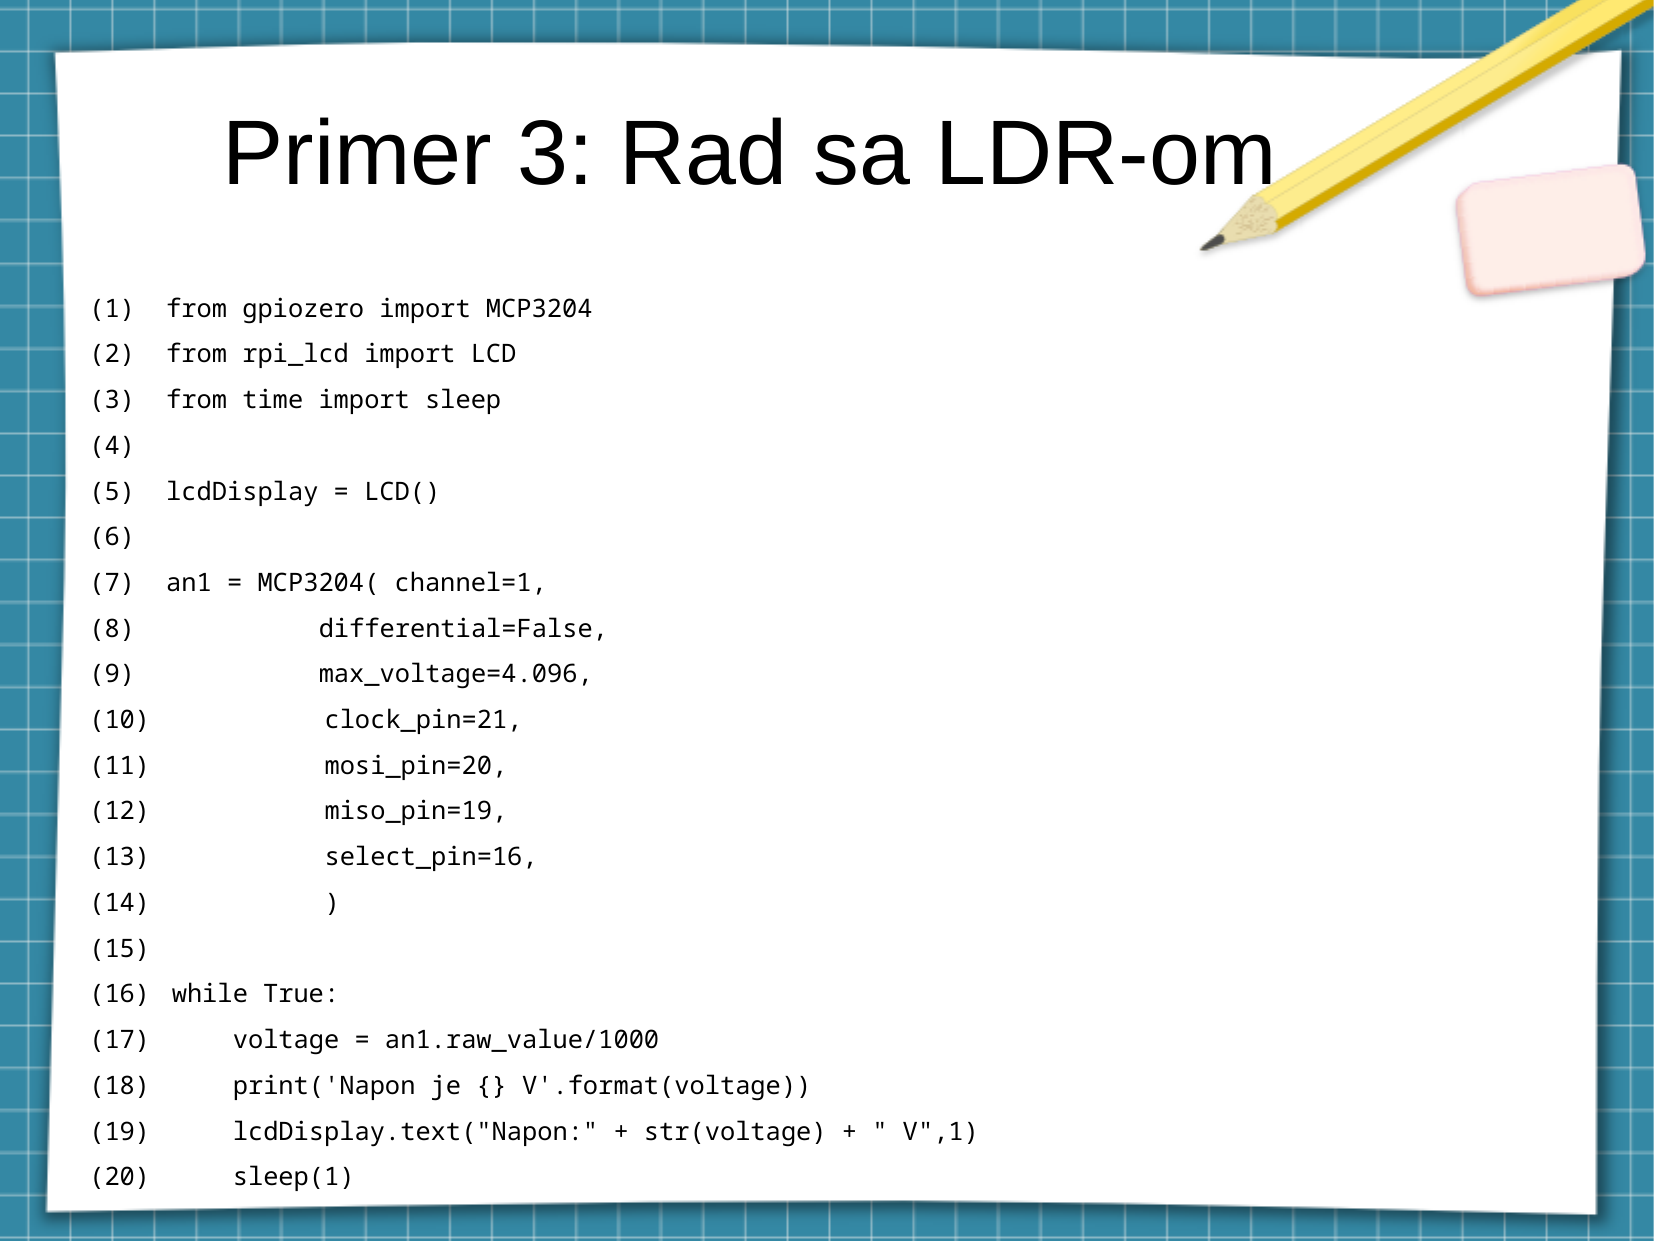

# Primer 3: Rad sa LDR-om
 from gpiozero import MCP3204
 from rpi_lcd import LCD
 from time import sleep
 lcdDisplay = LCD()
 an1 = MCP3204( channel=1,
 differential=False,
 max_voltage=4.096,
 clock_pin=21,
 mosi_pin=20,
 miso_pin=19,
 select_pin=16,
 )
 while True:
 voltage = an1.raw_value/1000
 print('Napon je {} V'.format(voltage))
 lcdDisplay.text("Napon:" + str(voltage) + " V",1)
 sleep(1)